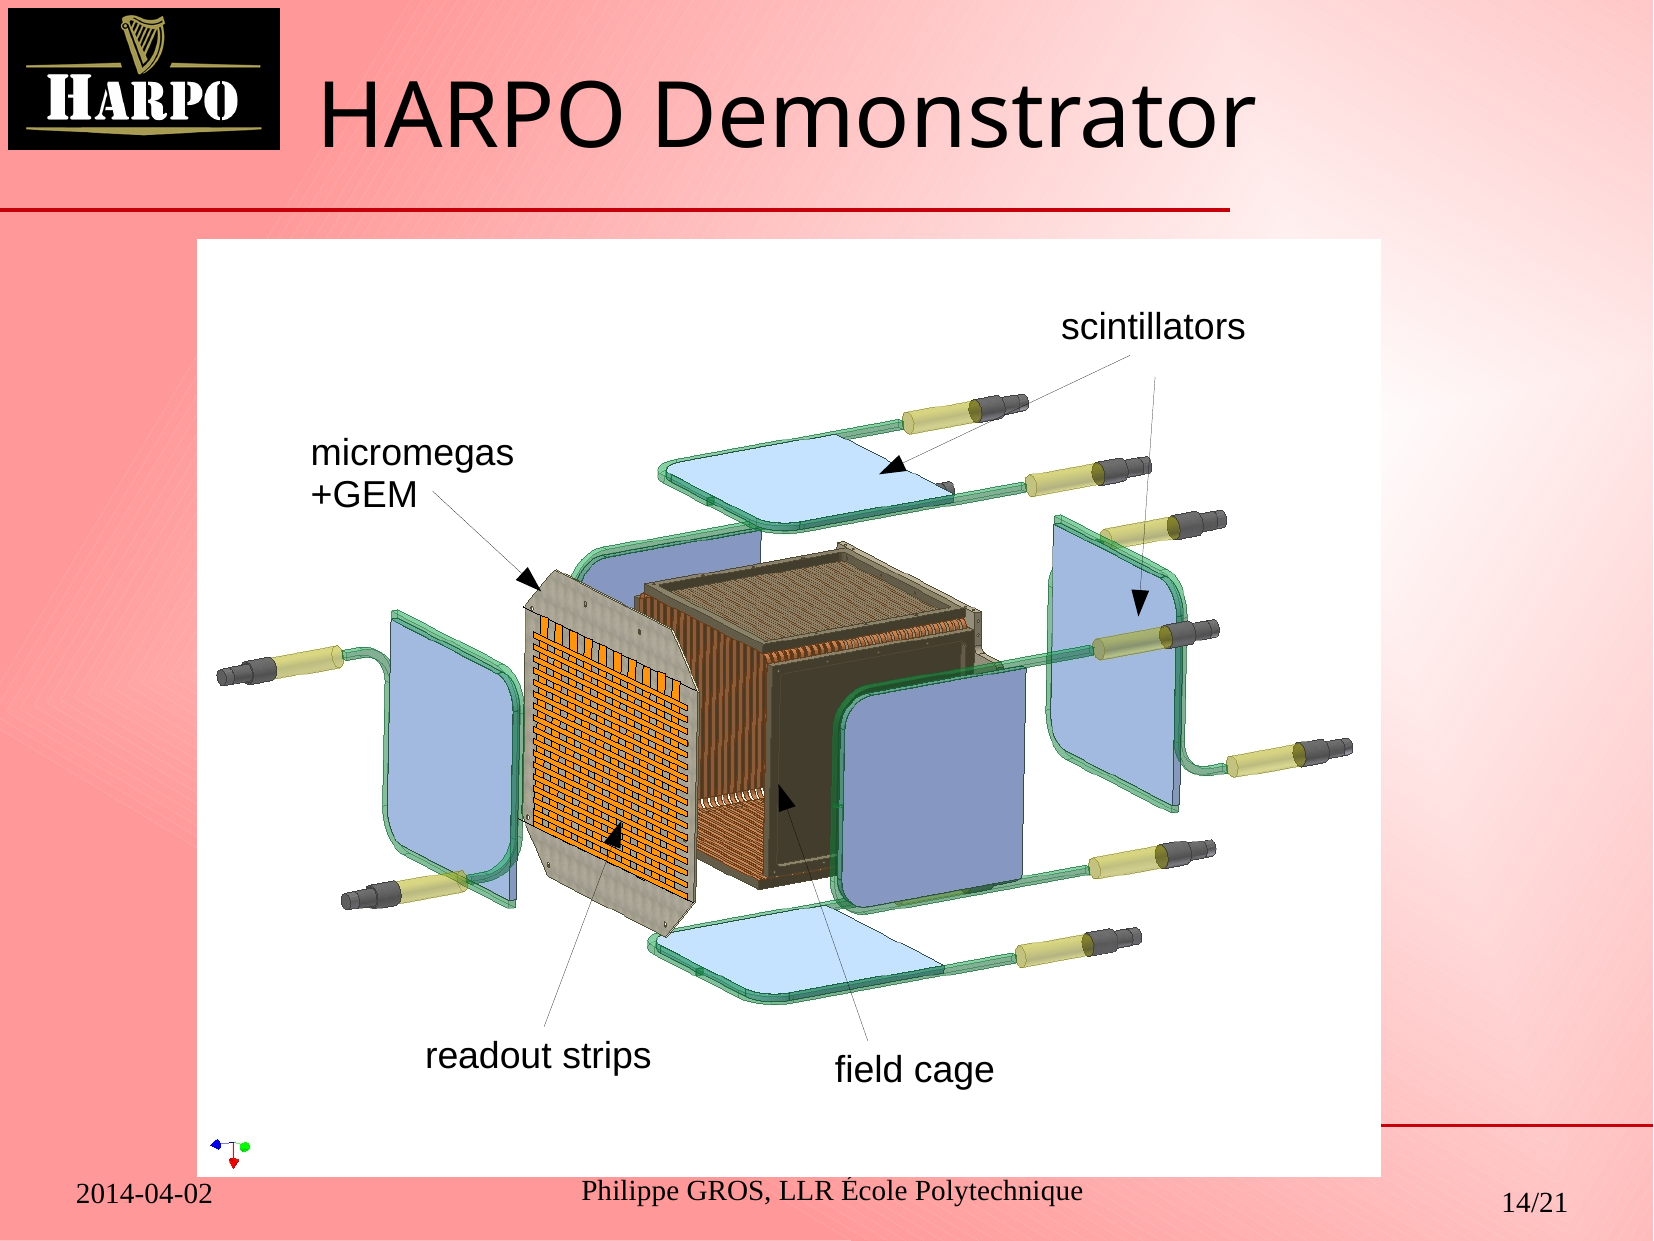

# HARPO Demonstrator
scintillators
micromegas +GEM
readout strips
field cage
Colloque Grands Instruments: HARPOPhilippe GROS
2014-04-02
14